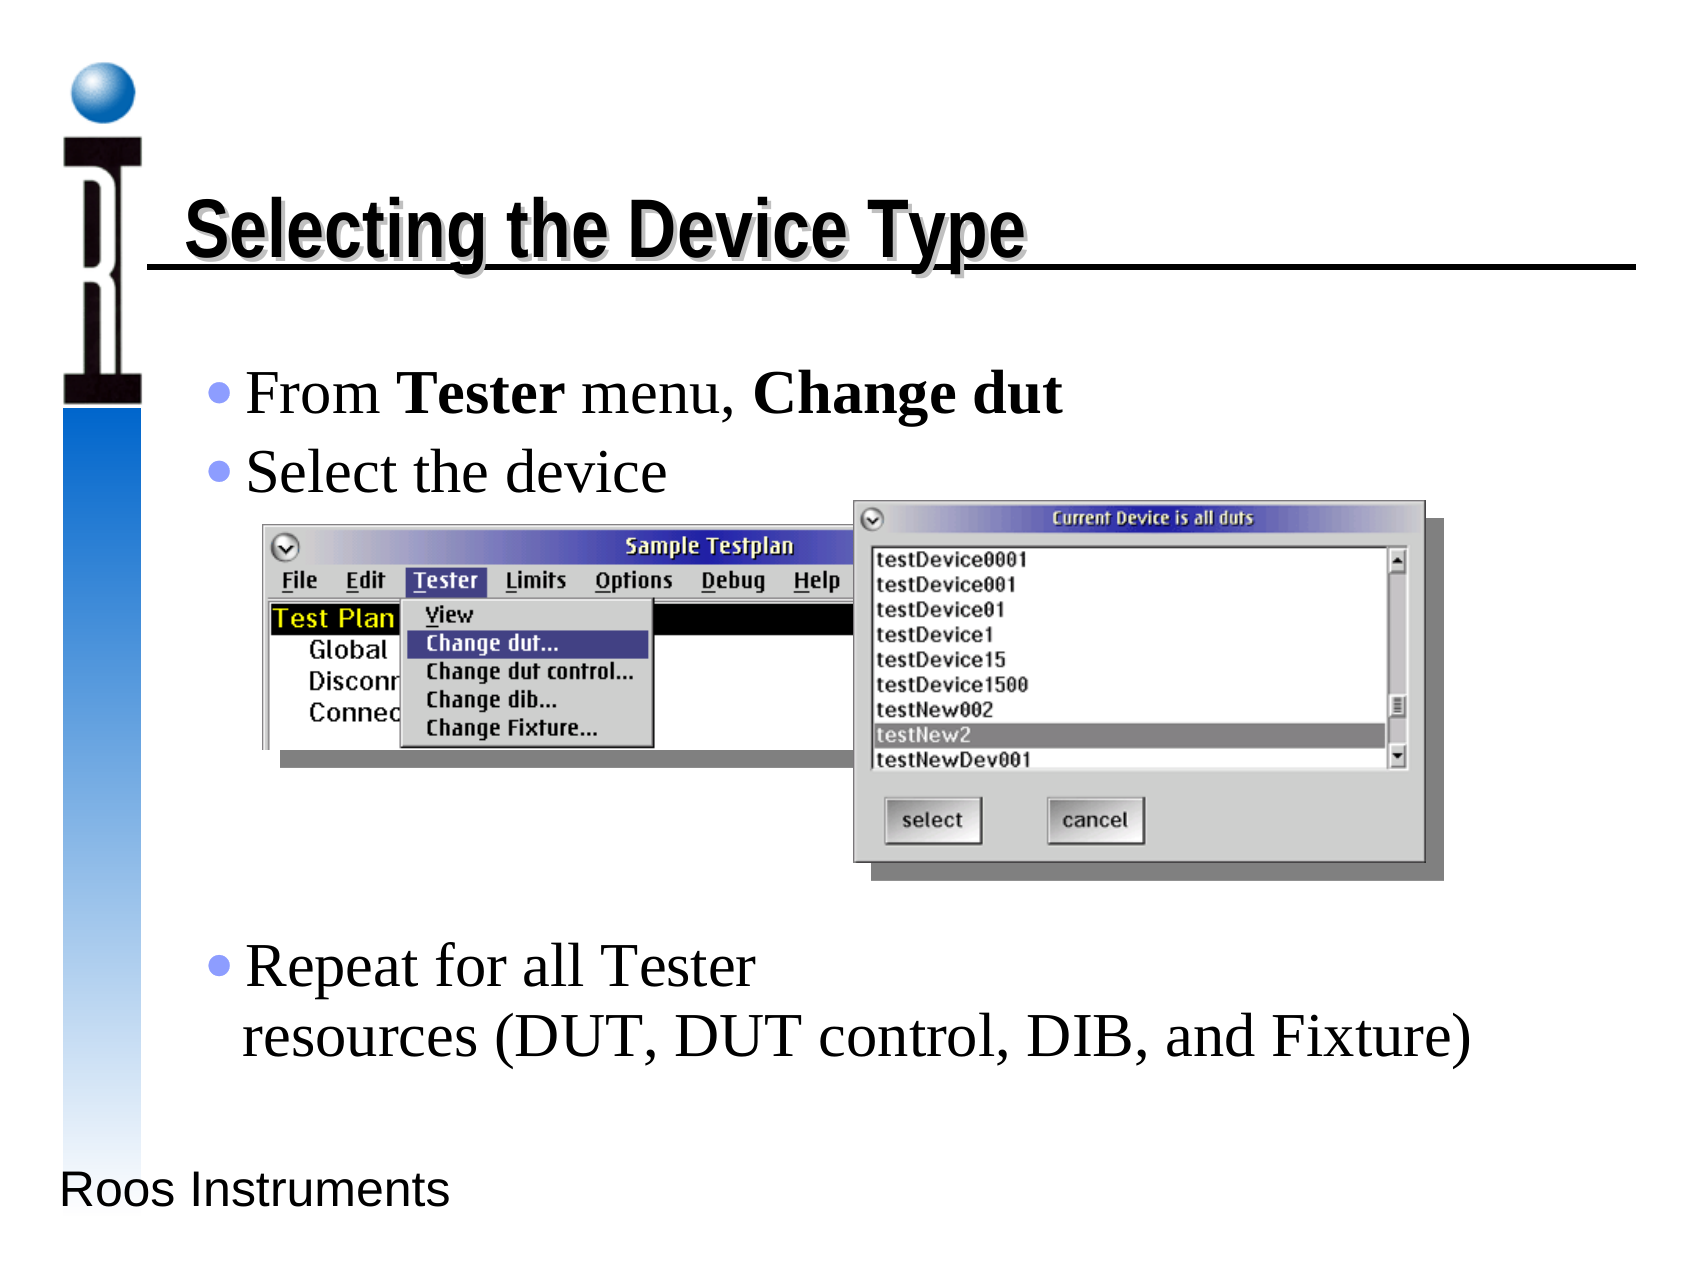

Selecting the Device Type
From Tester menu, Change dut
Select the device
Repeat for all Tester
resources (DUT, DUT control, DIB, and Fixture)